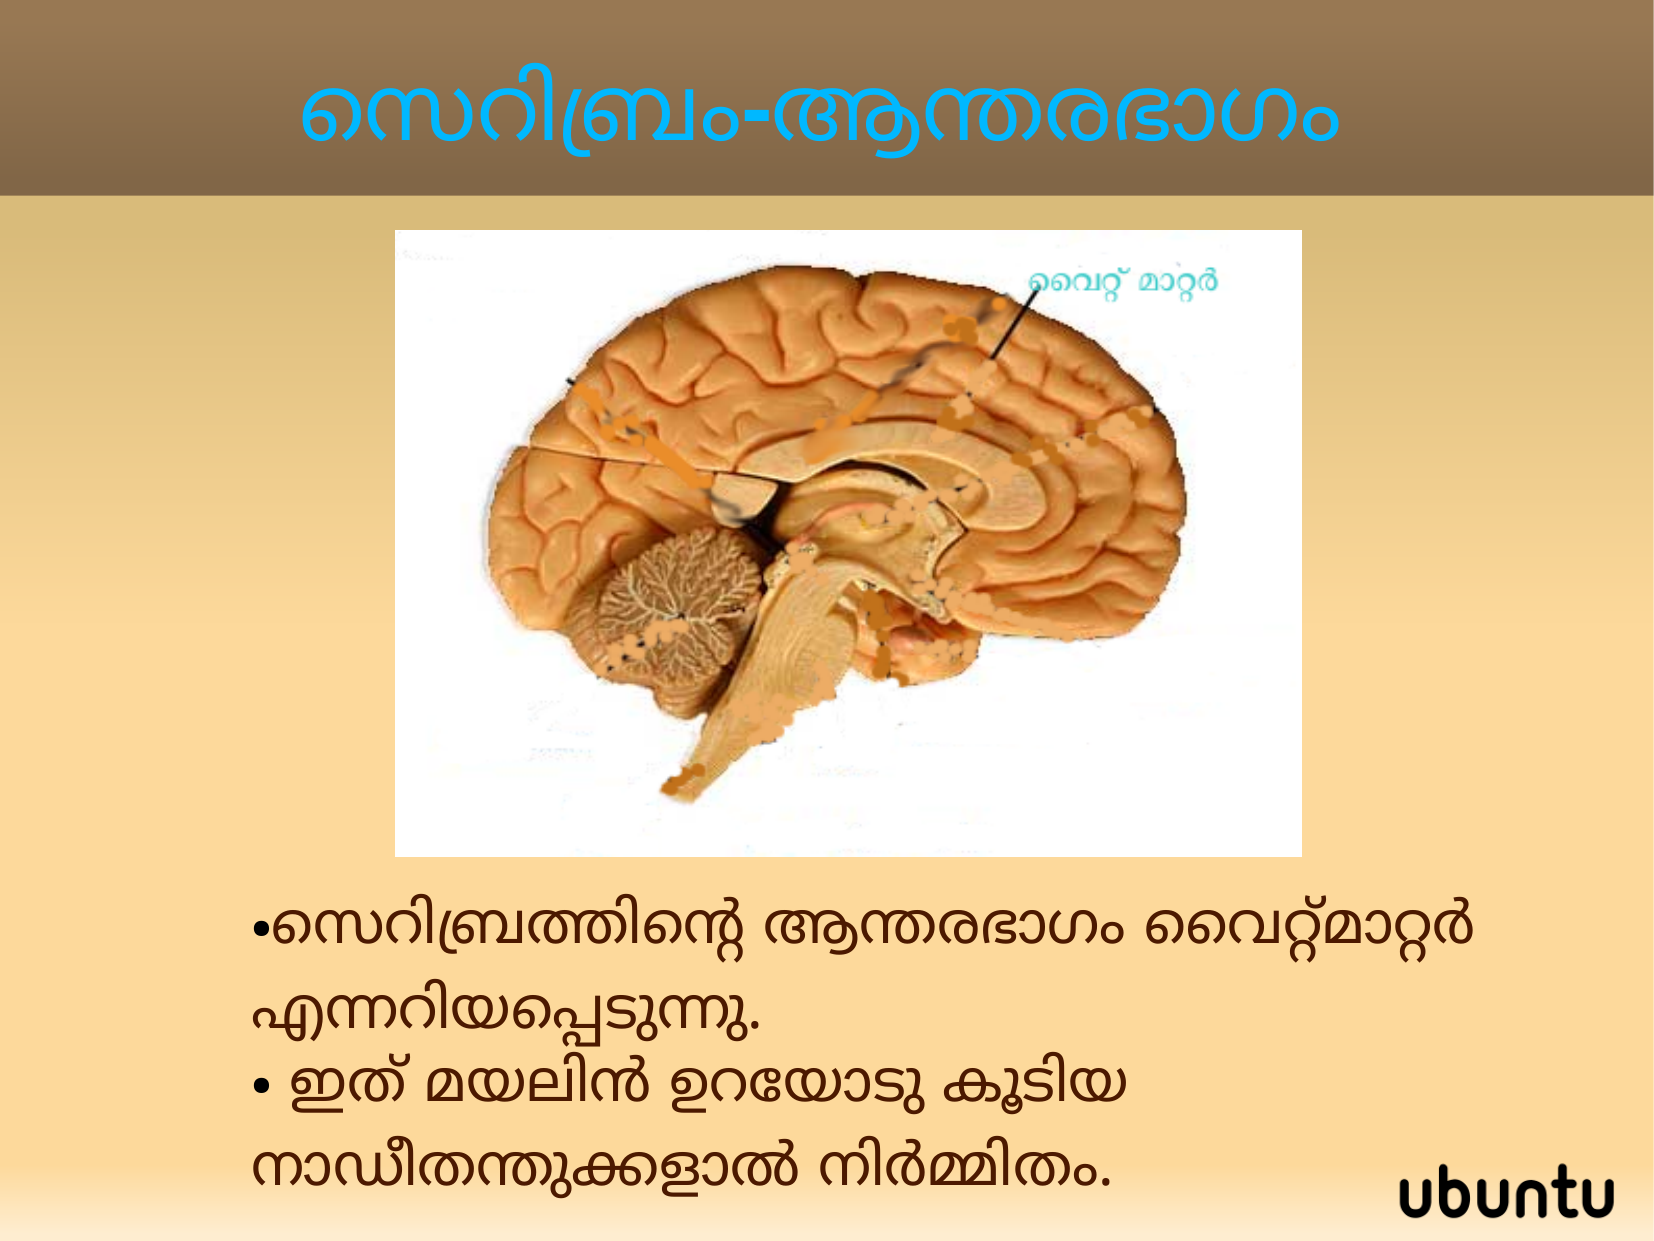

# സെറിബ്രം-ആന്തരഭാഗം
സെറിബ്രത്തിന്റെ ആന്തരഭാഗം വൈറ്റ്മാറ്റര്‍ എന്നറിയപ്പെടുന്നു.
 ഇത് മയലിന്‍ ഉറയോടു കൂടിയ നാഡീതന്തുക്കളാല്‍ നിര്‍മ്മിതം.